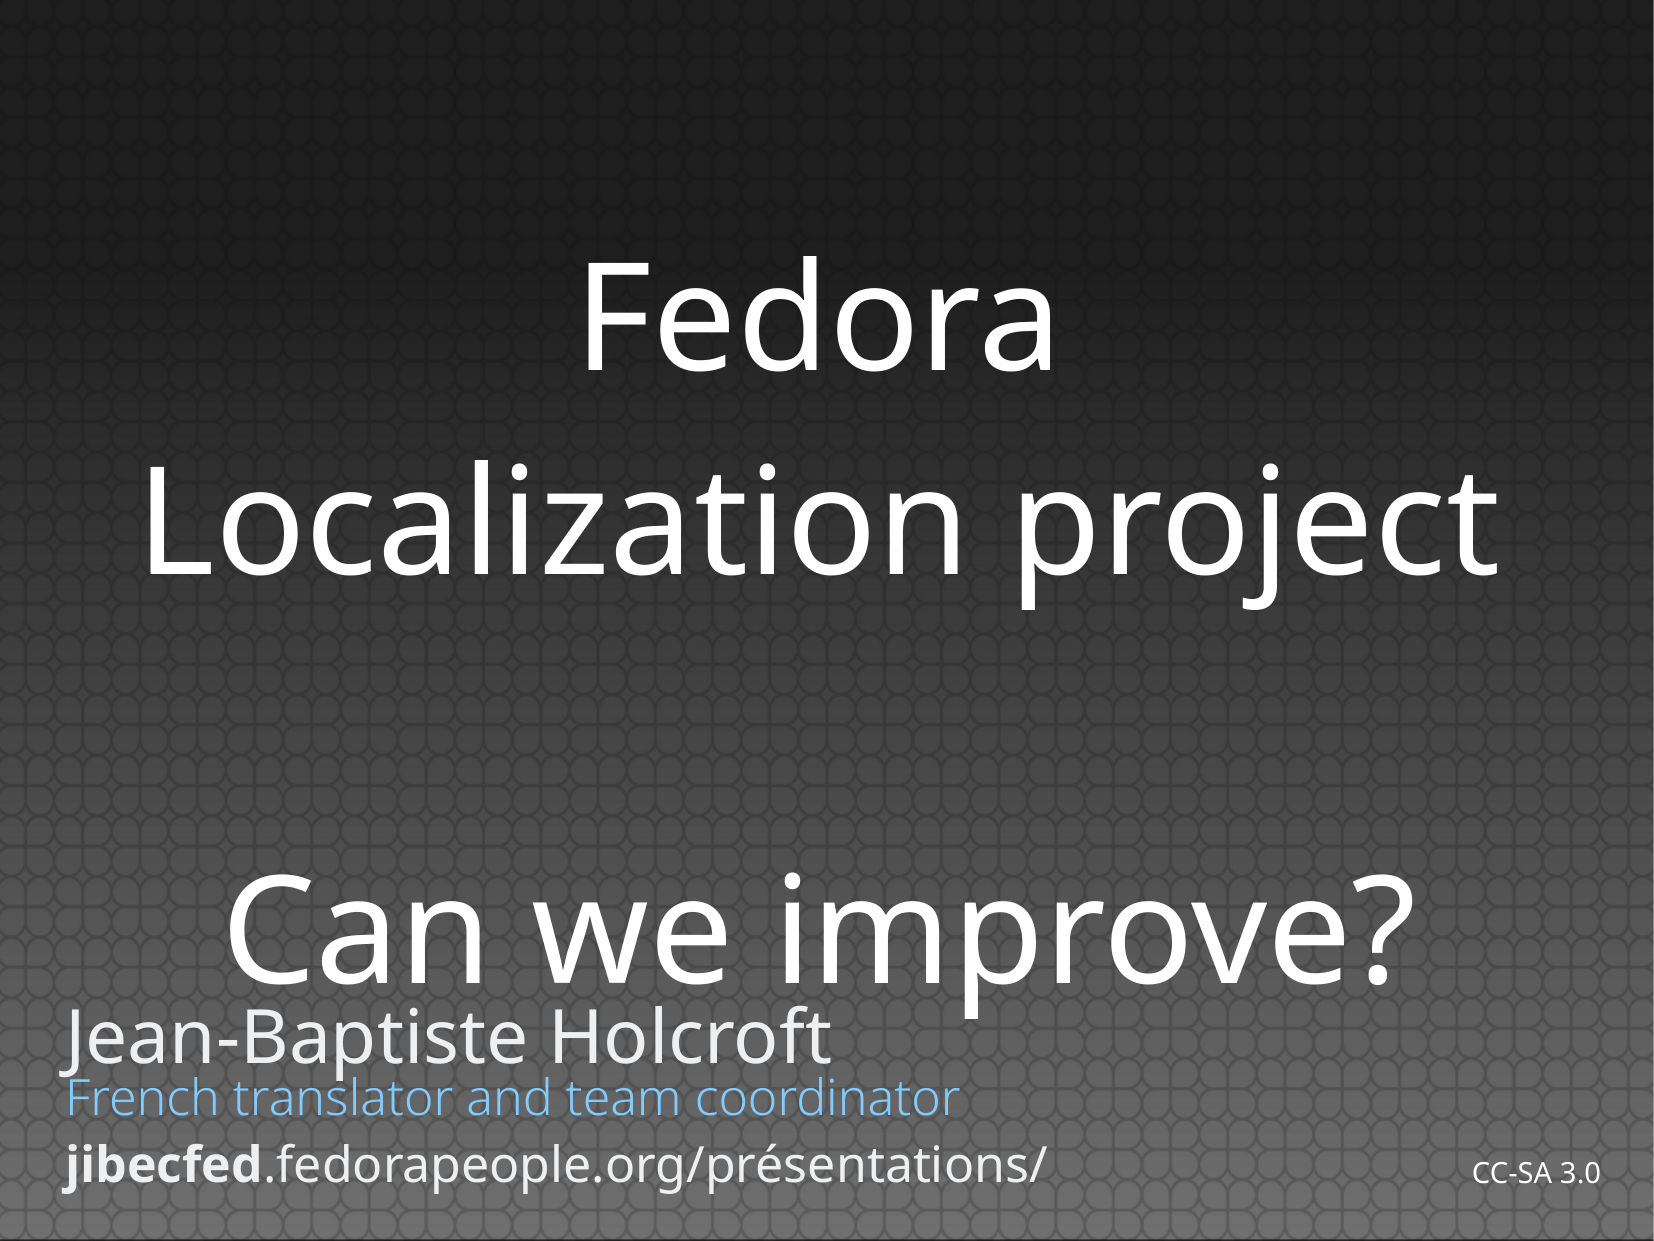

# Fedora Localization project Can we improve?
Jean-Baptiste Holcroft
French translator and team coordinator
jibecfed.fedorapeople.org/présentations/
CC-SA 3.0